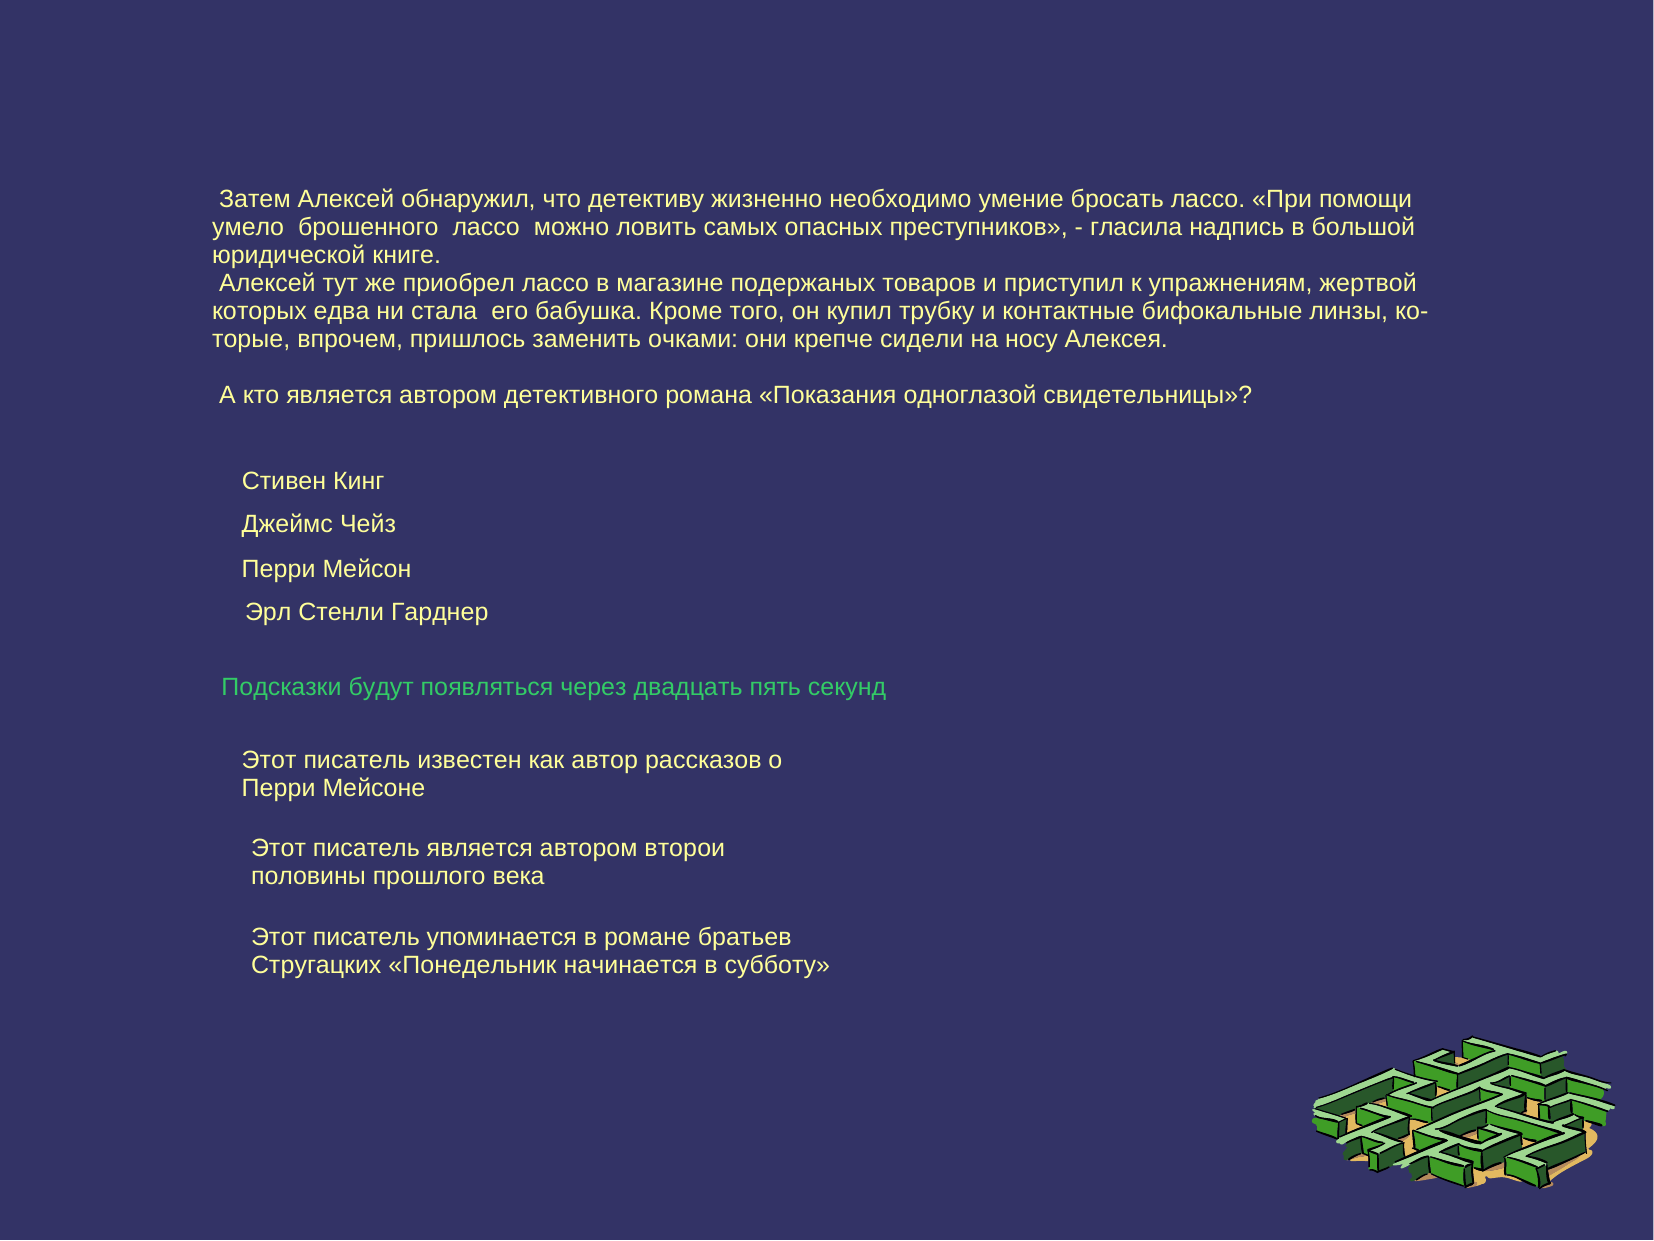

Затем Алексей обнаружил, что детективу жизненно необходимо умение бросать лассо. «При помощи умело брошенного лассо можно ловить самых опасных преступников», - гласила надпись в большой
юридической книге.
 Алексей тут же приобрел лассо в магазине подержаных товаров и приступил к упражнениям, жертвой
которых едва ни стала его бабушка. Кроме того, он купил трубку и контактные бифокальные линзы, ко-
торые, впрочем, пришлось заменить очками: они крепче сидели на носу Алексея.
 А кто является автором детективного романа «Показания одноглазой свидетельницы»?
Стивен Кинг
Джеймс Чейз
Перри Мейсон
Эрл Стенли Гарднер
Подсказки будут появляться через двадцать пять секунд
Этот писатель известен как автор рассказов о Перри Мейсоне
Этот писатель является автором второи половины прошлого века
Этот писатель упоминается в романе братьев Стругацких «Понедельник начинается в субботу»